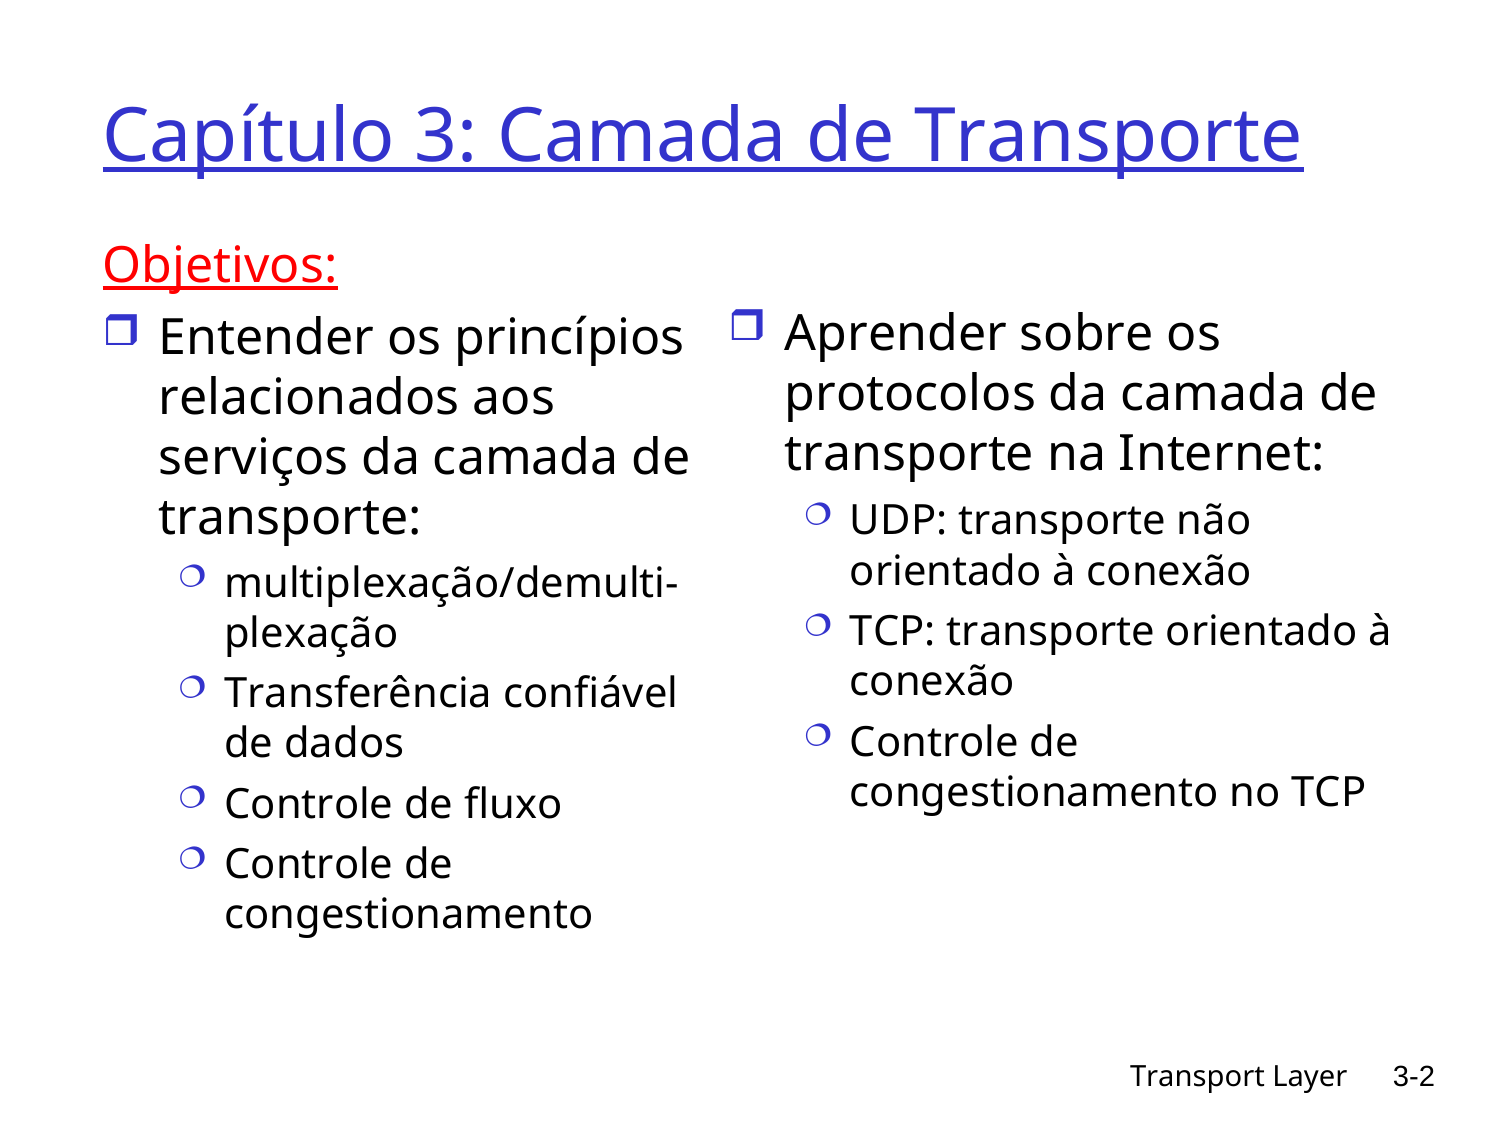

# Capítulo 3: Camada de Transporte
Aprender sobre os protocolos da camada de transporte na Internet:
UDP: transporte não orientado à conexão
TCP: transporte orientado à conexão
Controle de congestionamento no TCP
Objetivos:
Entender os princípios relacionados aos serviços da camada de transporte:
multiplexação/demulti-plexação
Transferência confiável de dados
Controle de fluxo
Controle de congestionamento
Transport Layer